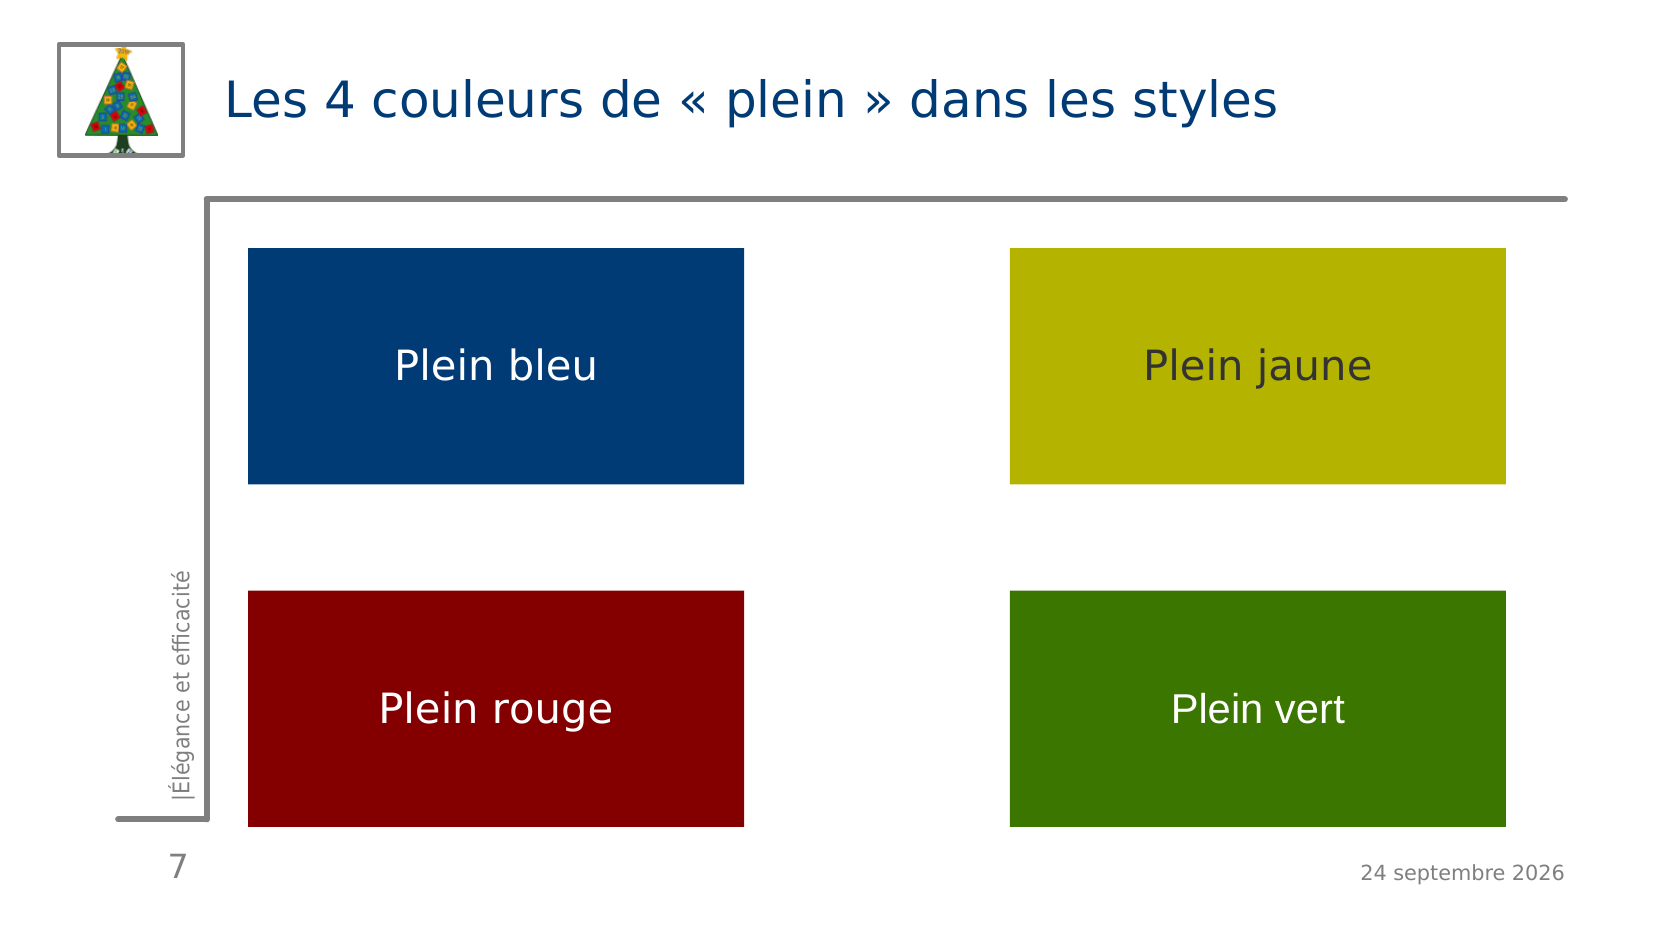

# Les 4 couleurs de « plein » dans les styles
Plein bleu
Plein jaune
Plein rouge
Plein vert
Élégance et efficacité